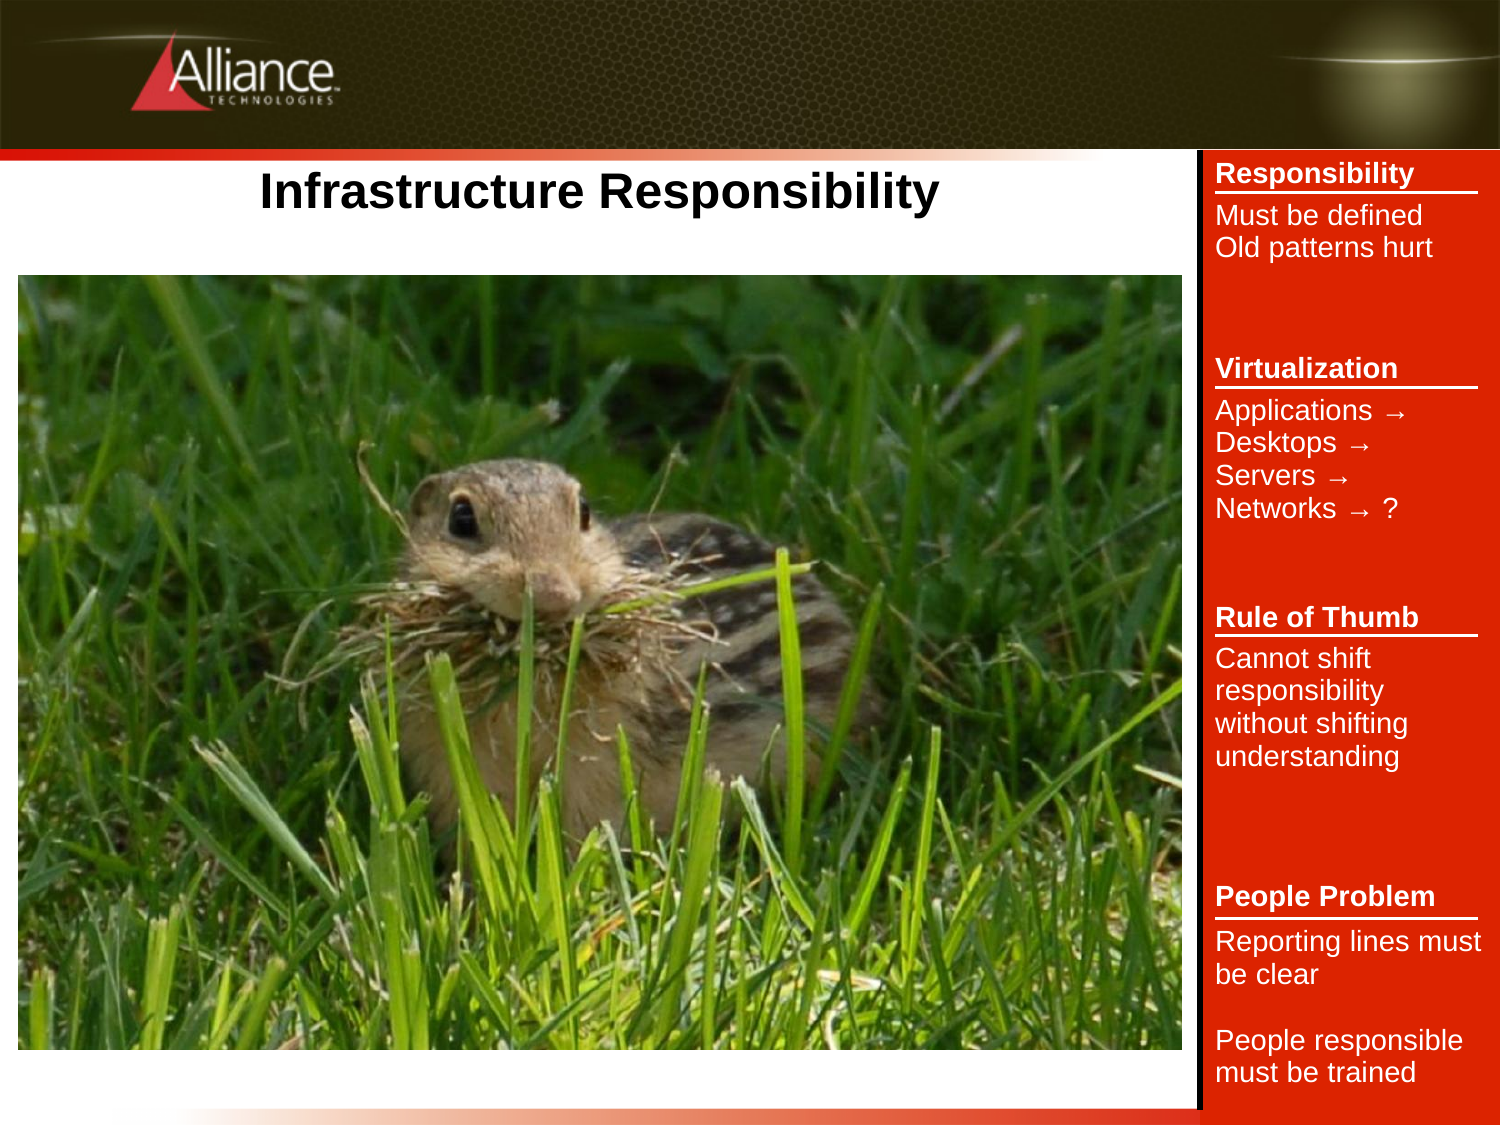

Responsibility
Infrastructure Responsibility
Must be defined
Old patterns hurt
Virtualization
Applications →
Desktops →
Servers →
Networks → ?
Rule of Thumb
Cannot shift responsibility without shifting understanding
People Problem
Reporting lines must be clear
People responsible must be trained